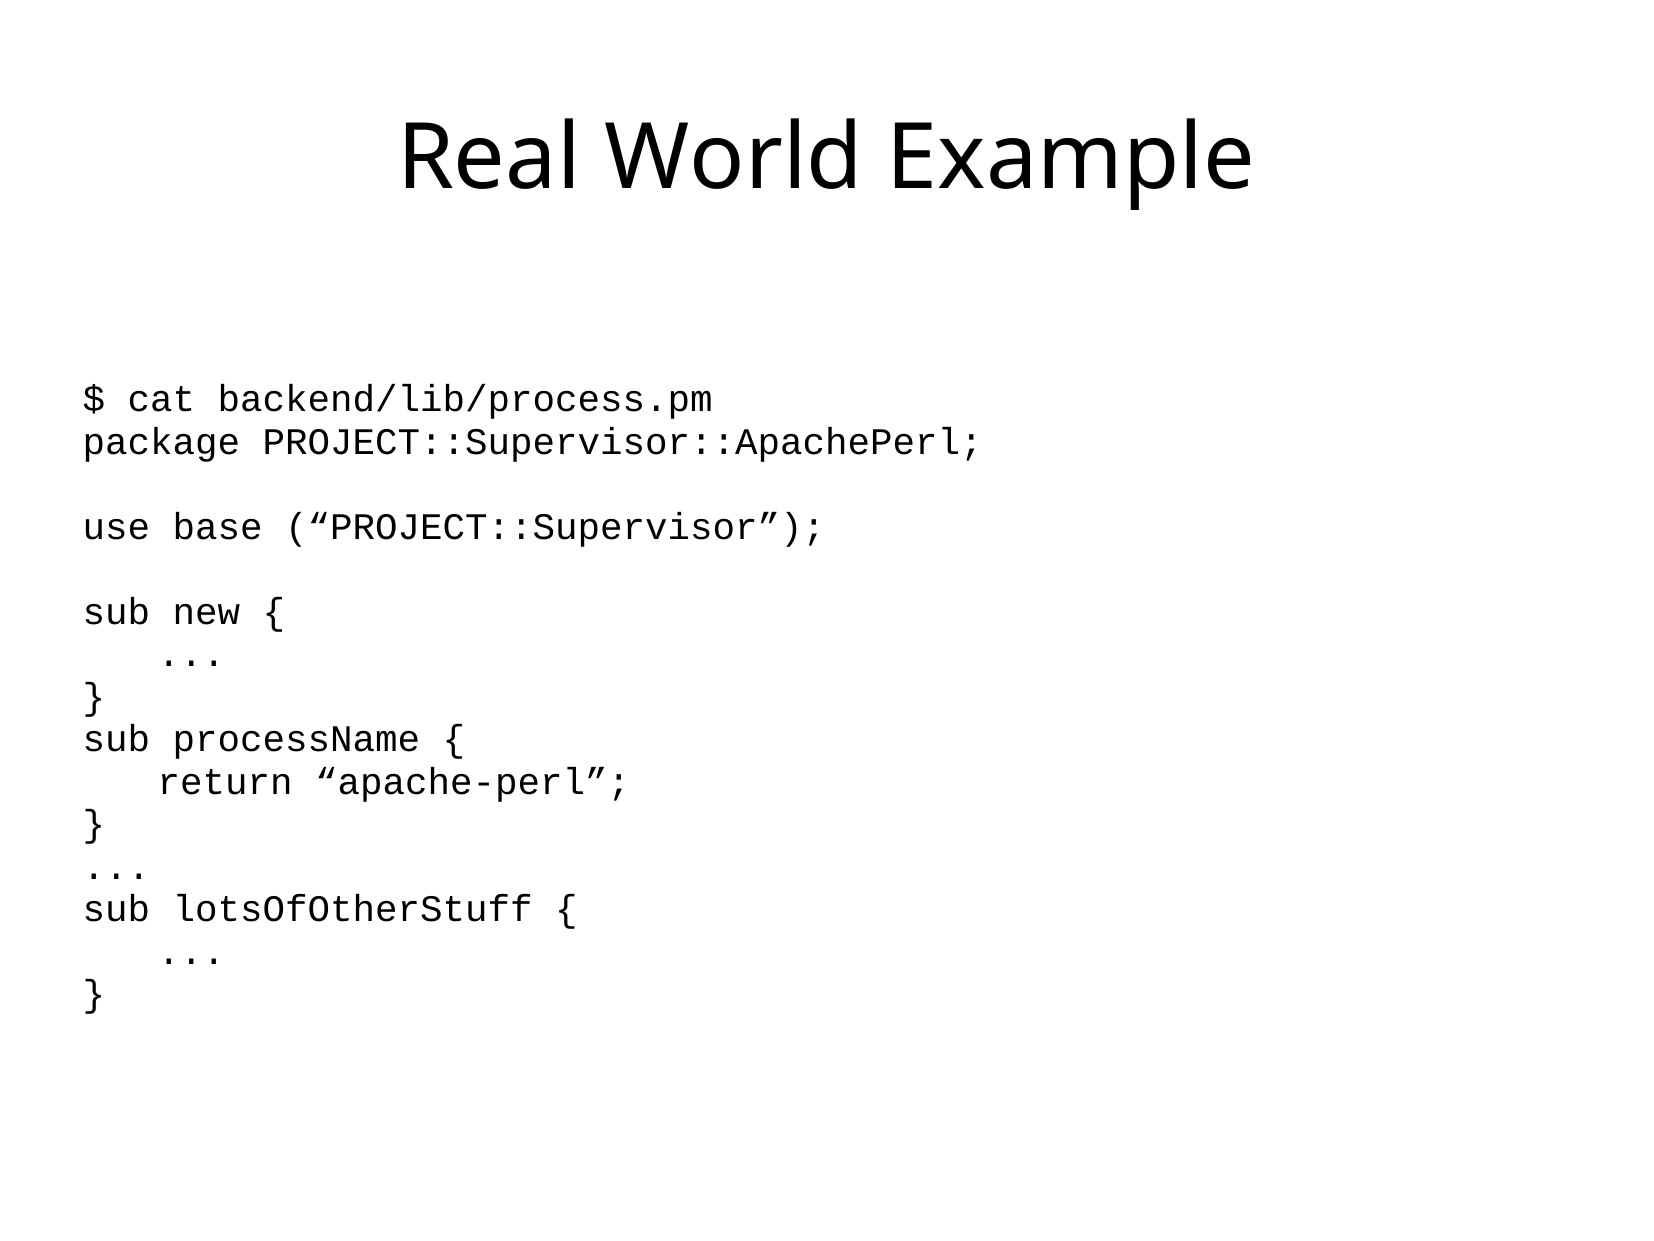

# Real World Example
$ cat backend/lib/process.pm
package PROJECT::Supervisor::ApachePerl;
use base (“PROJECT::Supervisor”);
sub new {
	...
}
sub processName {
	return “apache-perl”;
}
...
sub lotsOfOtherStuff {
	...
}